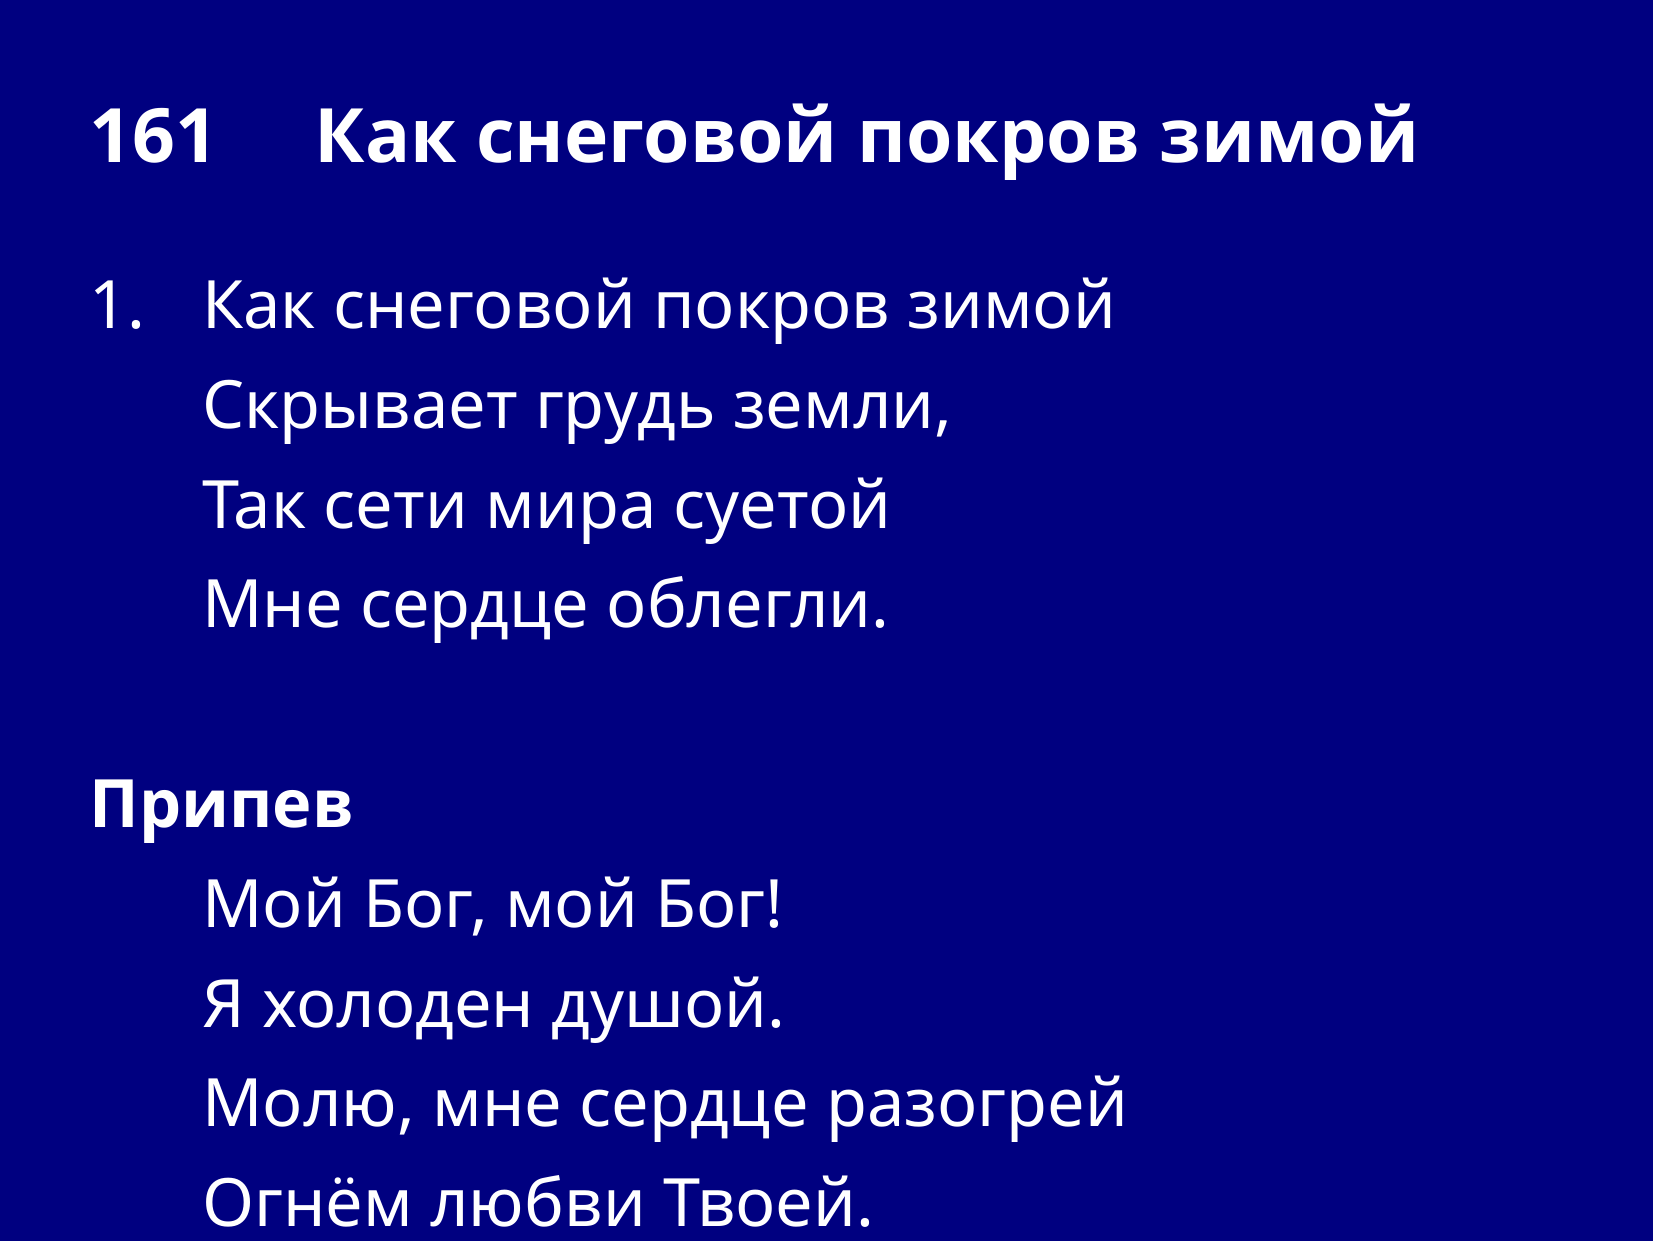

161	Как снеговой покров зимой
1.	Как снеговой покров зимой
	Скрывает грудь земли,
	Так сети мира суетой
	Мне сердце облегли.
Припев
	Мой Бог, мой Бог!
	Я холоден душой.
	Молю, мне сердце разогрей
	Огнём любви Твоей.